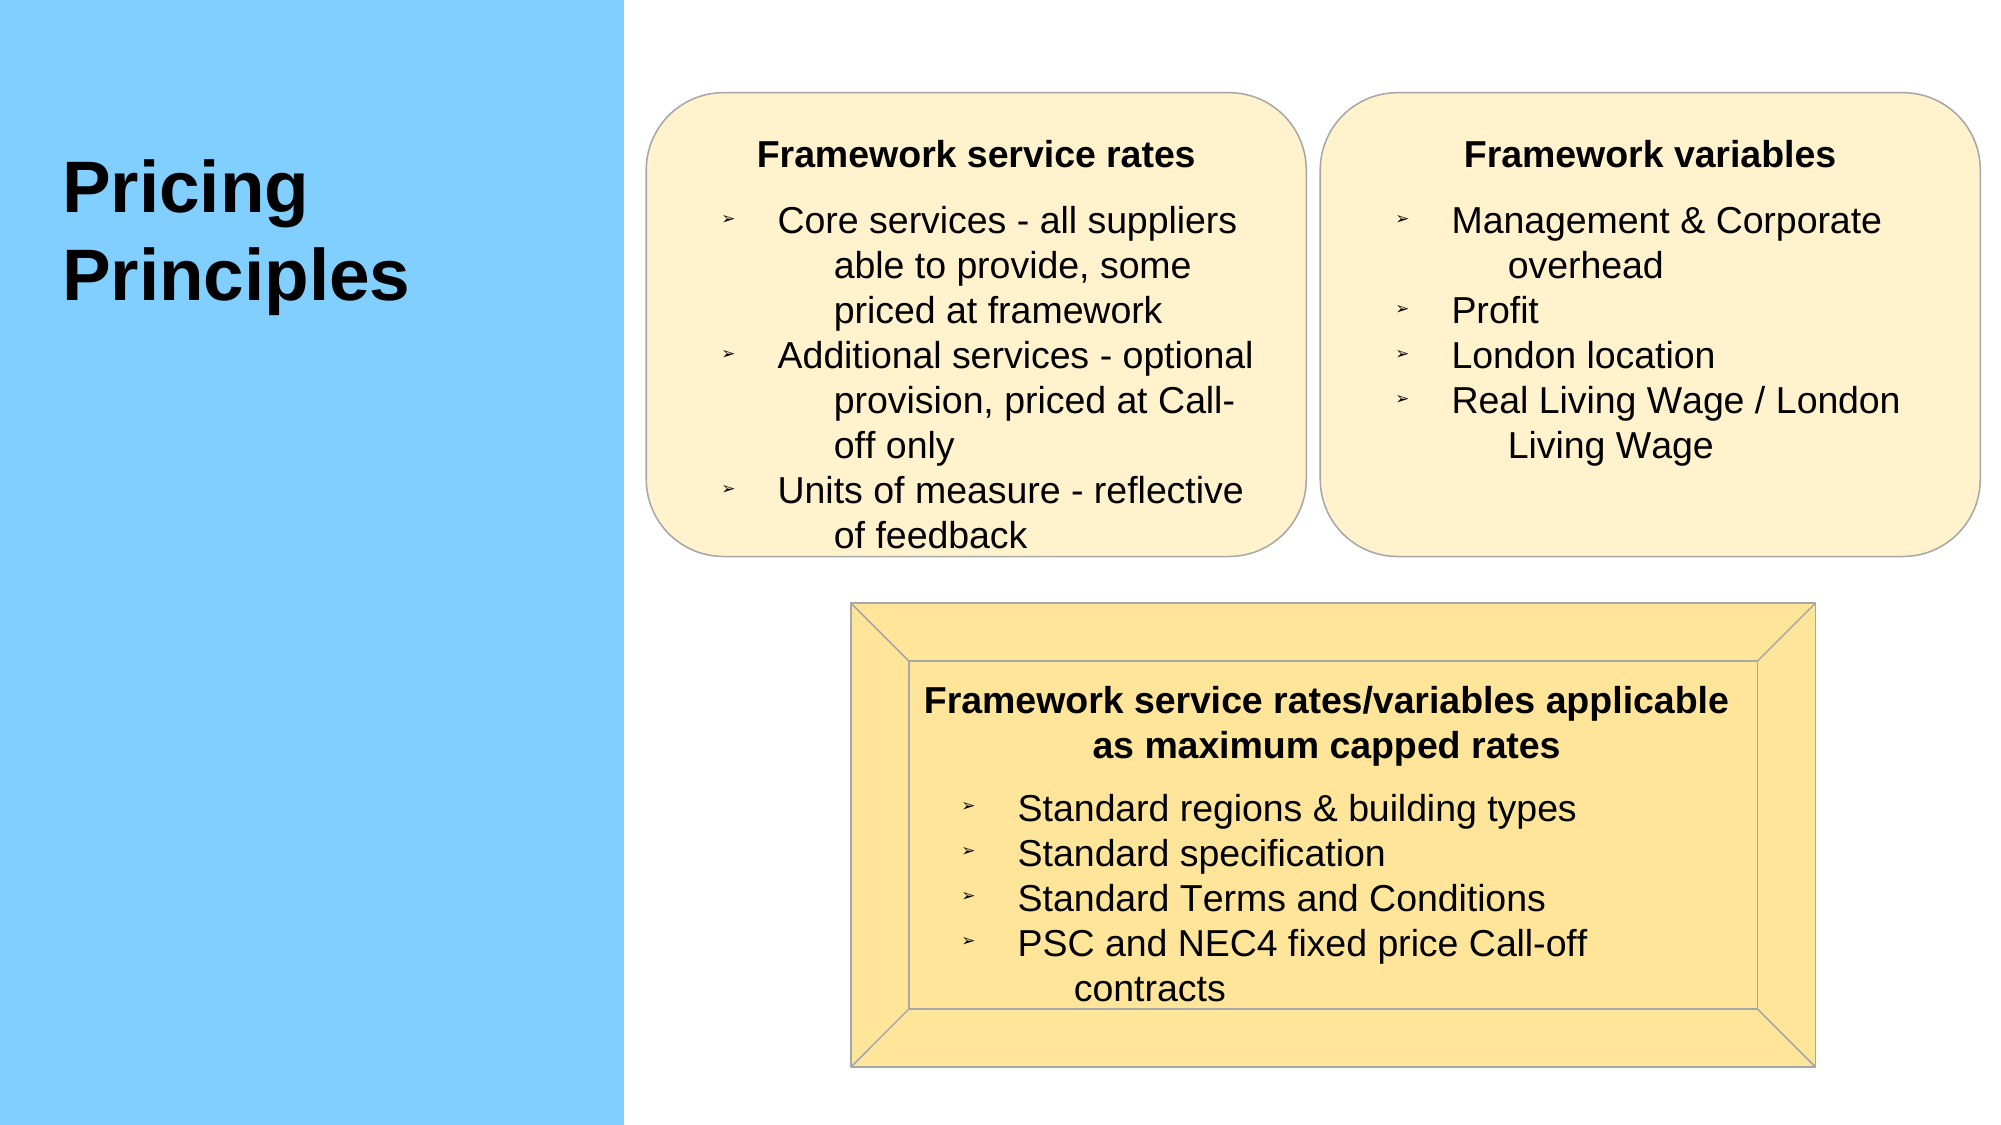

Framework service rates
Core services - all suppliers able to provide, some priced at framework
Additional services - optional provision, priced at Call-off only
Units of measure - reflective of feedback
Framework variables
Management & Corporate overhead
Profit
London location
Real Living Wage / London Living Wage
# Pricing
Principles
Framework service rates/variables applicable as maximum capped rates
Standard regions & building types
Standard specification
Standard Terms and Conditions
PSC and NEC4 fixed price Call-off contracts